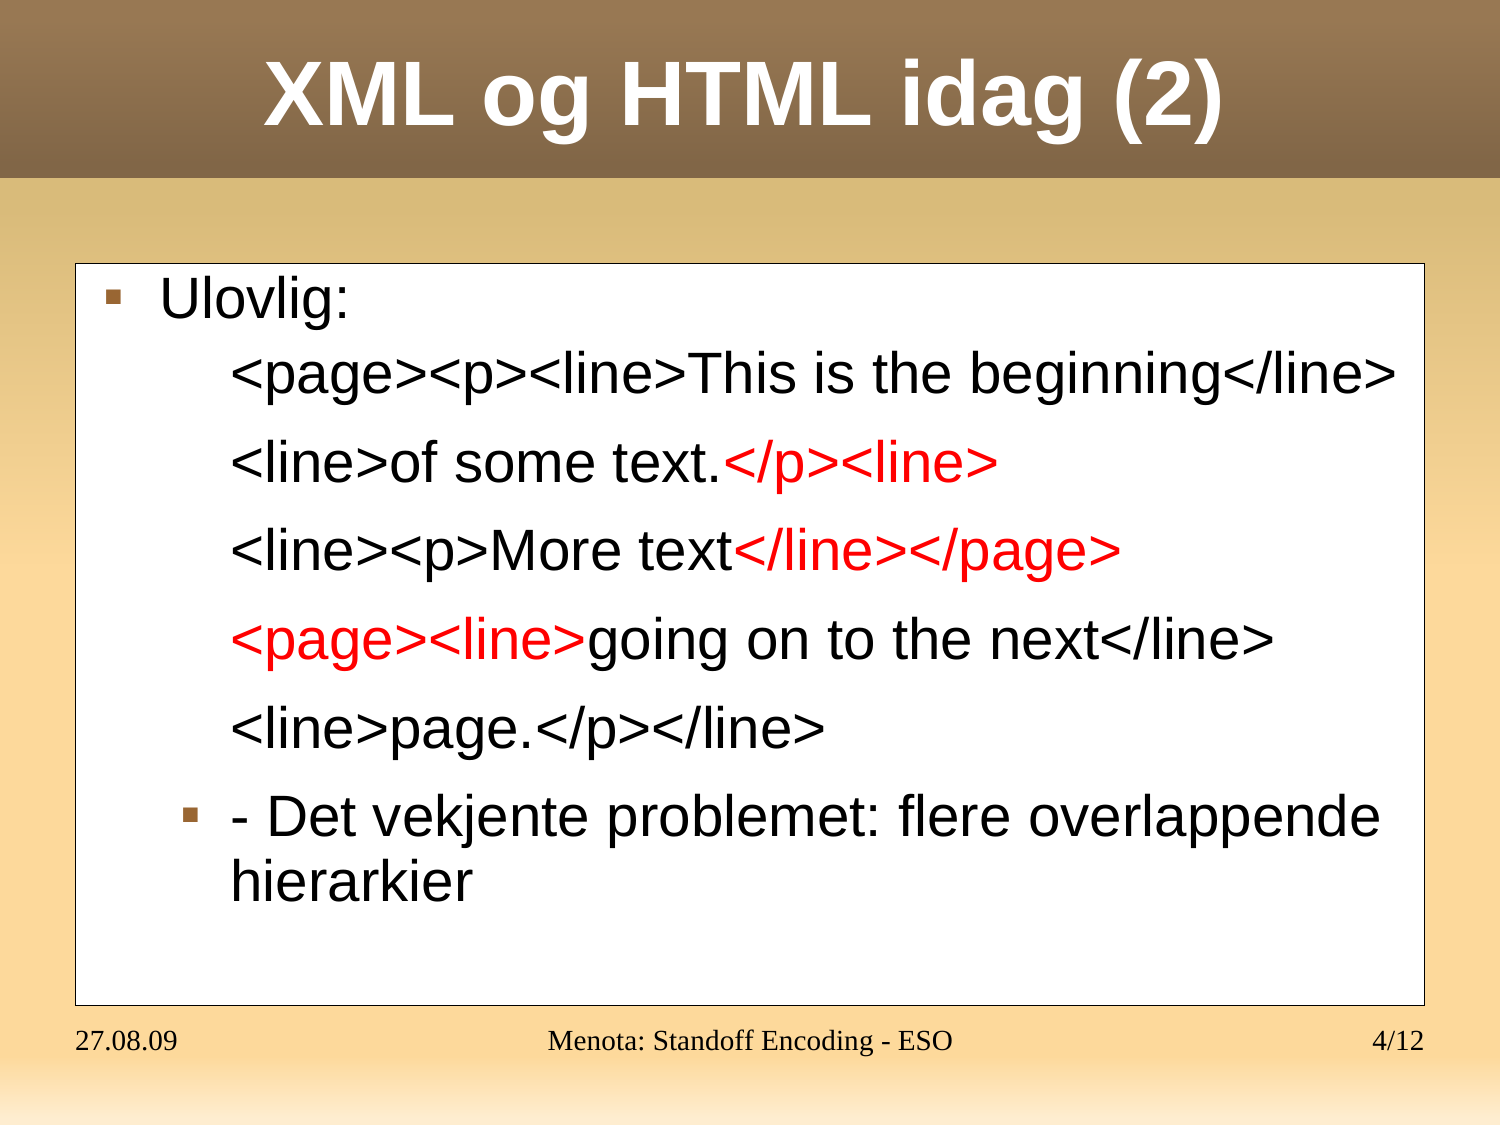

# XML og HTML idag (2)
Ulovlig:
<page><p><line>This is the beginning</line>
<line>of some text.</p><line>
<line><p>More text</line></page>
<page><line>going on to the next</line>
<line>page.</p></line>
- Det vekjente problemet: flere overlappende hierarkier
27.08.09
Menota: Standoff Encoding - ESO
4